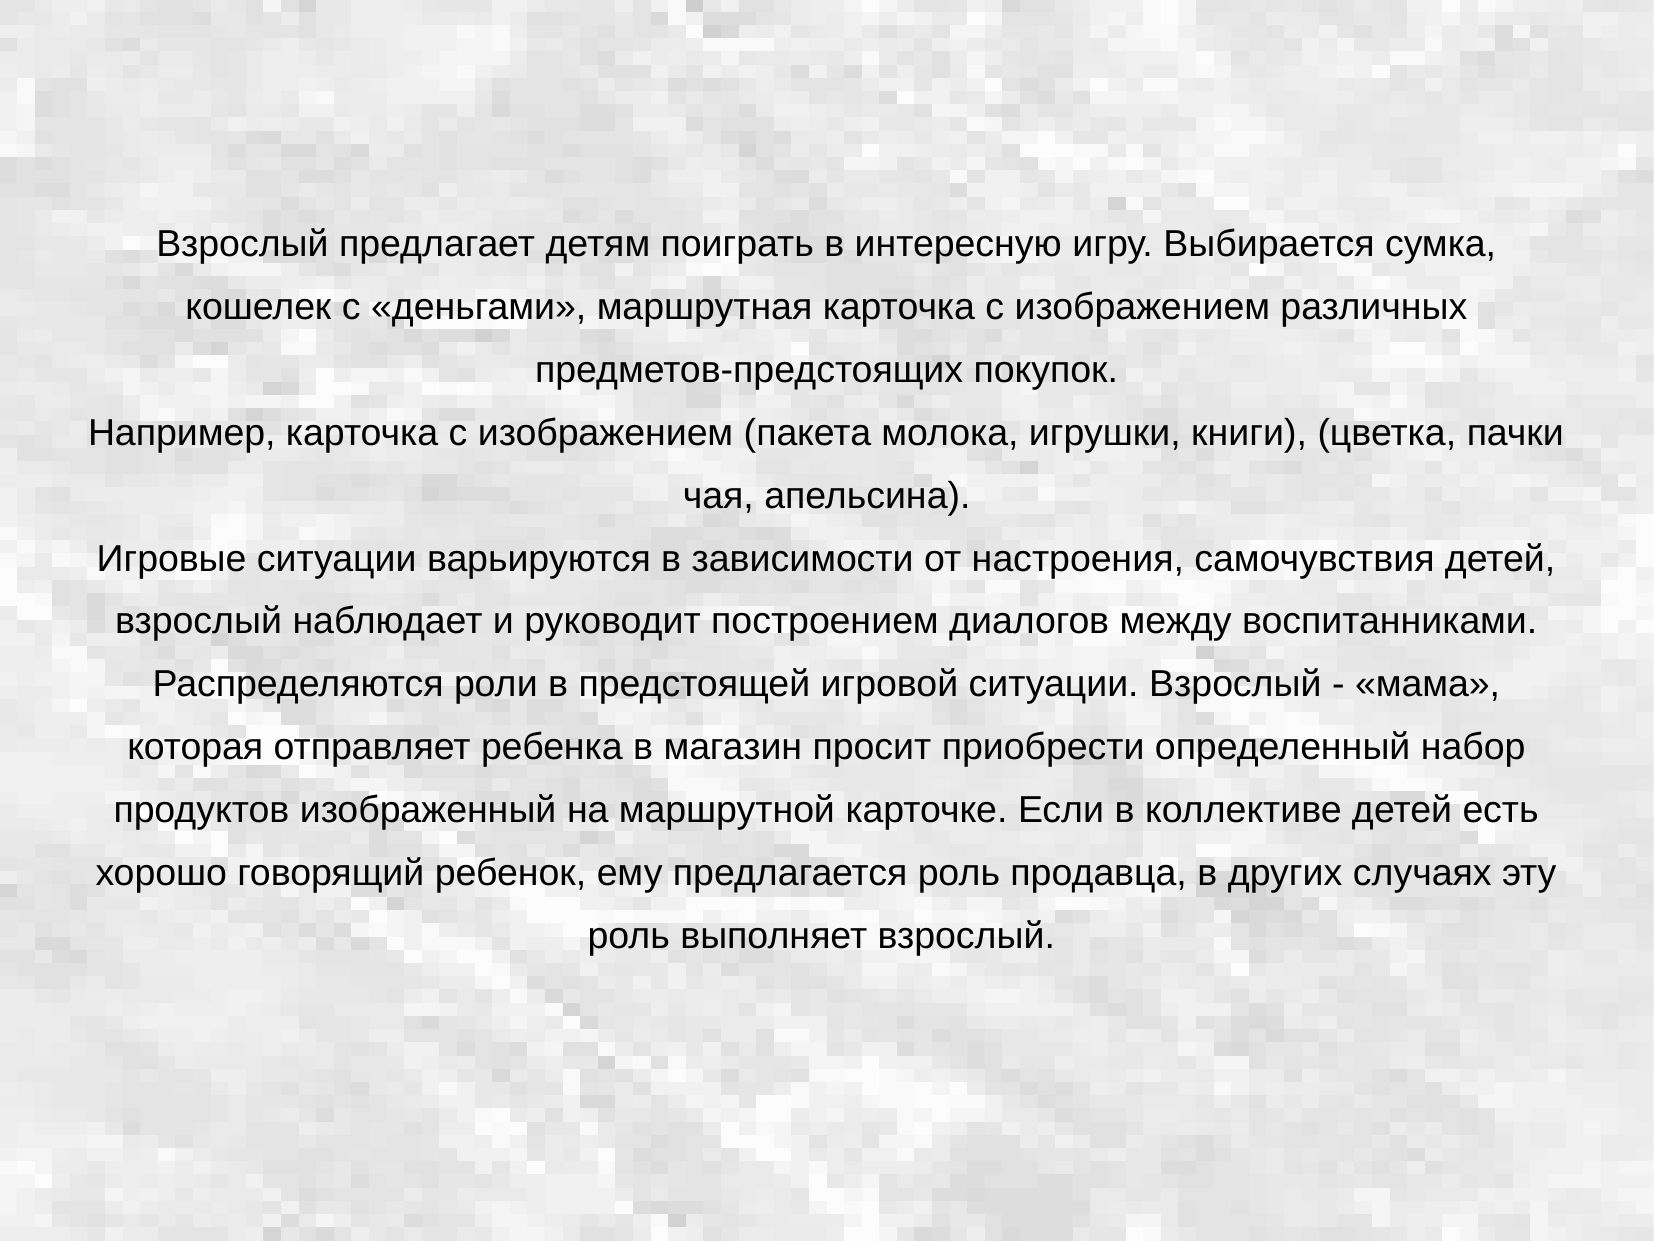

# Взрослый предлагает детям поиграть в интересную игру. Выбирается сумка, кошелек с «деньгами», маршрутная карточка с изображением различных предметов-предстоящих покупок.
Например, карточка с изображением (пакета молока, игрушки, книги), (цветка, пачки чая, апельсина).
Игровые ситуации варьируются в зависимости от настроения, самочувствия детей, взрослый наблюдает и руководит построением диалогов между воспитанниками. Распределяются роли в предстоящей игровой ситуации. Взрослый - «мама», которая отправляет ребенка в магазин просит приобрести определенный набор продуктов изображенный на маршрутной карточке. Если в коллективе детей есть хорошо говорящий ребенок, ему предлагается роль продавца, в других случаях эту роль выполняет взрослый.